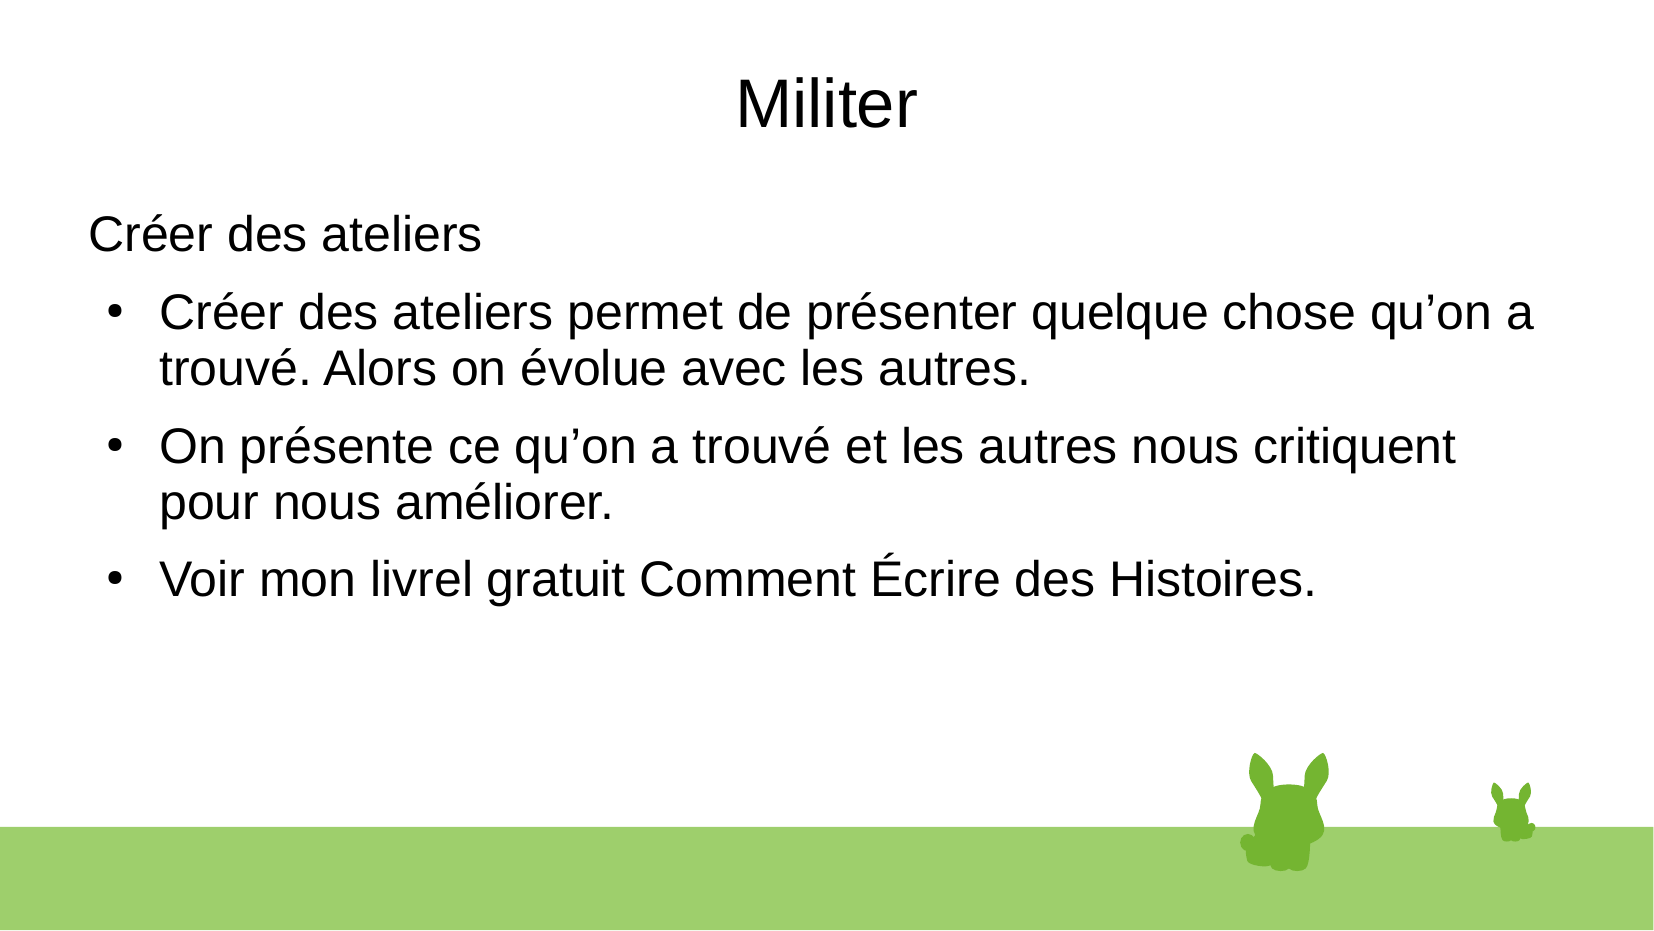

# Militer
Créer des ateliers
Créer des ateliers permet de présenter quelque chose qu’on a trouvé. Alors on évolue avec les autres.
On présente ce qu’on a trouvé et les autres nous critiquent pour nous améliorer.
Voir mon livrel gratuit Comment Écrire des Histoires.